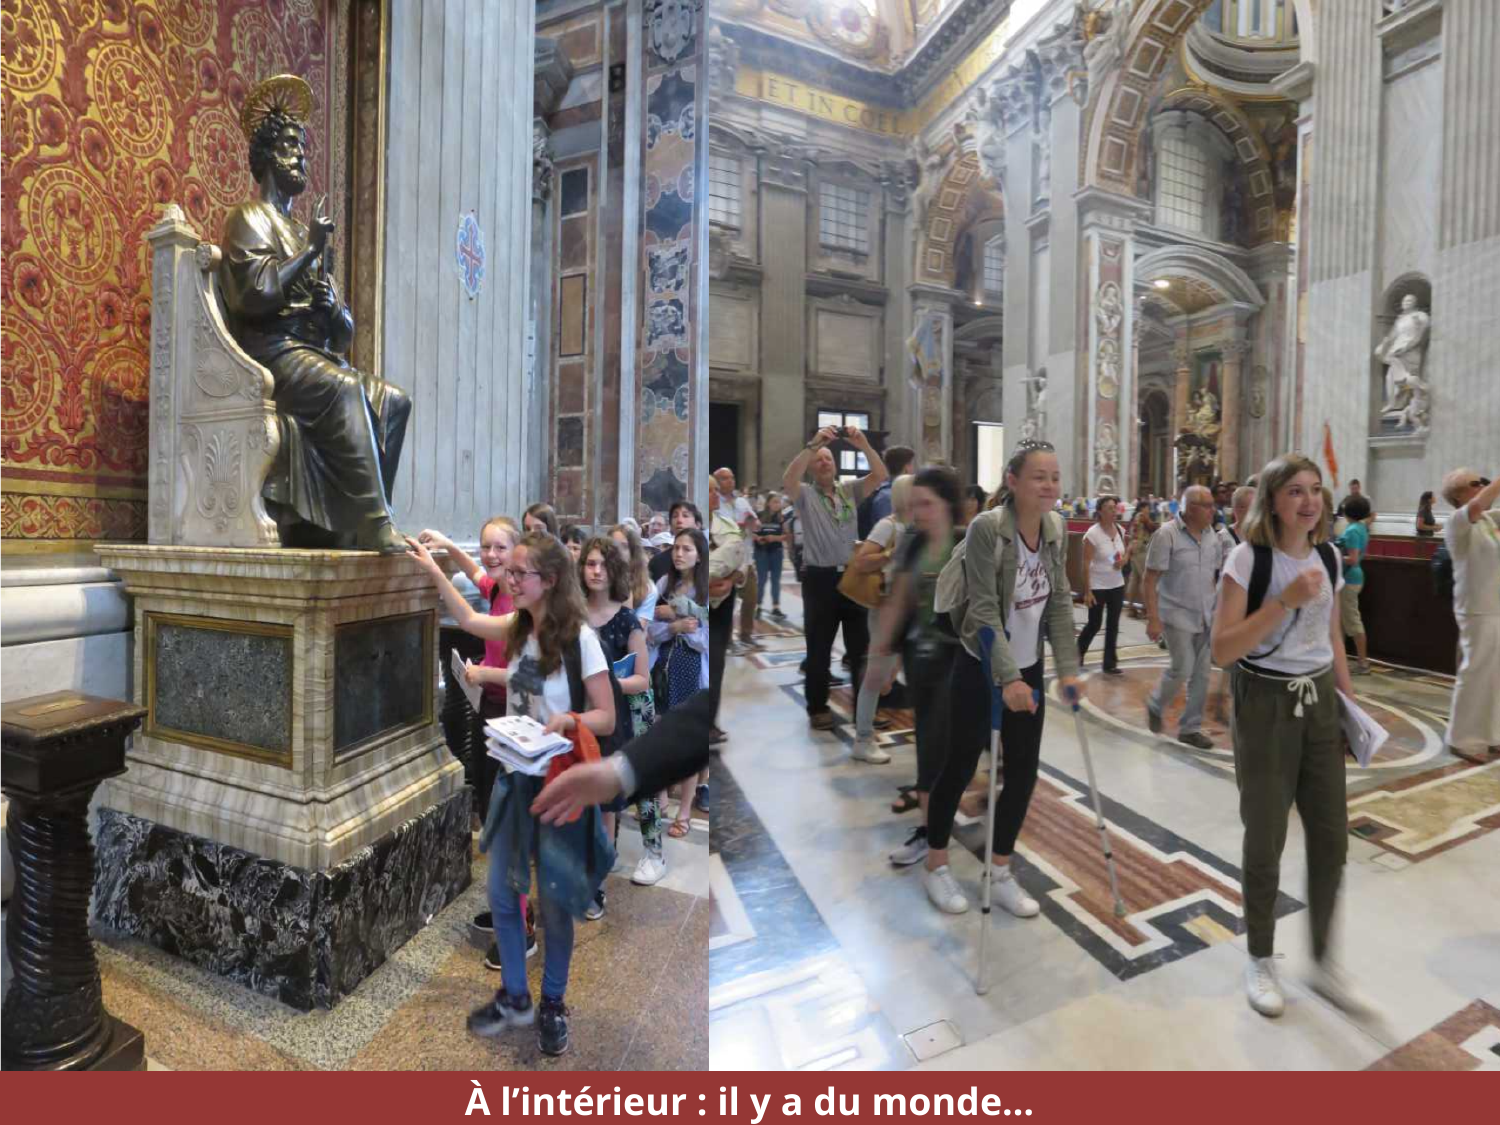

À l’intérieur : il y a du monde…